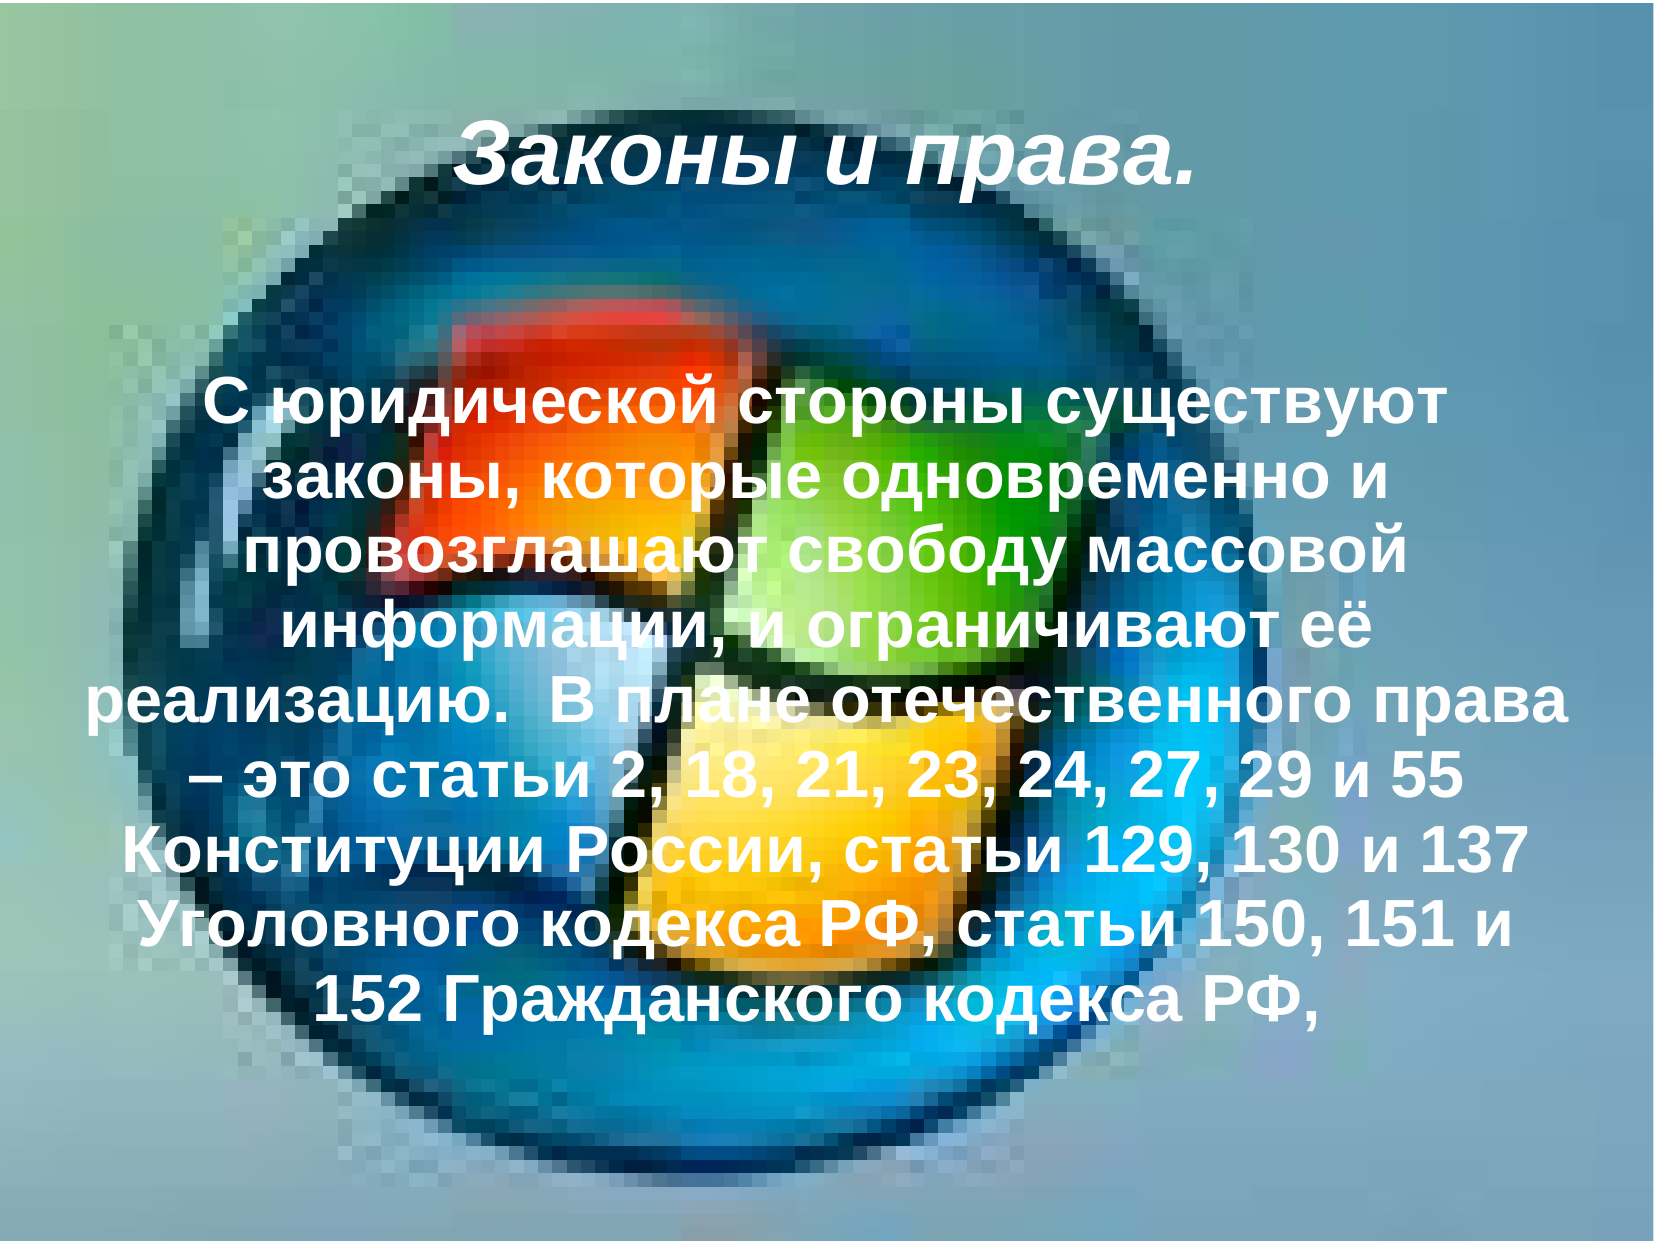

# Законы и права.
С юридической стороны существуют законы, которые одновременно и провозглашают свободу массовой информации, и ограничивают её реализацию. В плане отечественного права – это статьи 2, 18, 21, 23, 24, 27, 29 и 55 Конституции России, статьи 129, 130 и 137 Уголовного кодекса РФ, статьи 150, 151 и 152 Гражданского кодекса РФ,